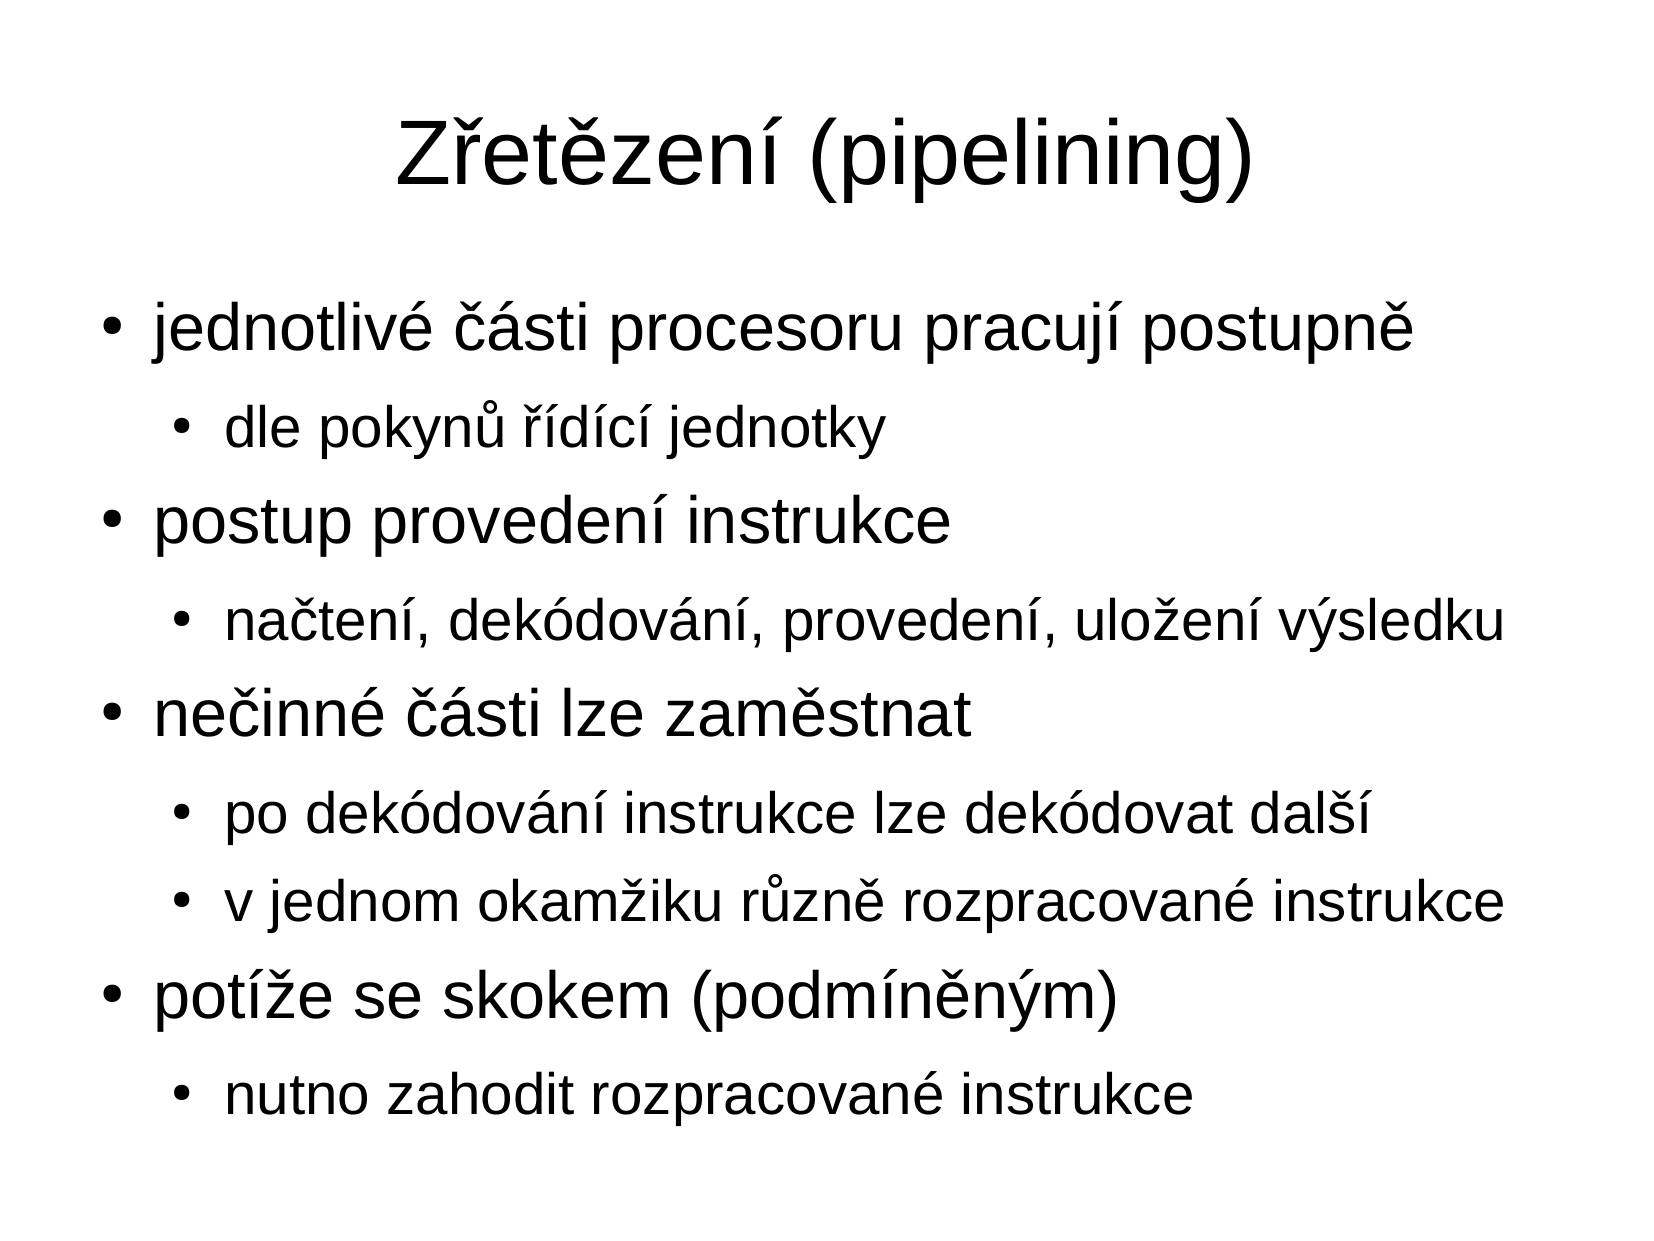

# Zřetězení (pipelining)
jednotlivé části procesoru pracují postupně
dle pokynů řídící jednotky
postup provedení instrukce
načtení, dekódování, provedení, uložení výsledku
nečinné části lze zaměstnat
po dekódování instrukce lze dekódovat další
v jednom okamžiku různě rozpracované instrukce
potíže se skokem (podmíněným)
nutno zahodit rozpracované instrukce